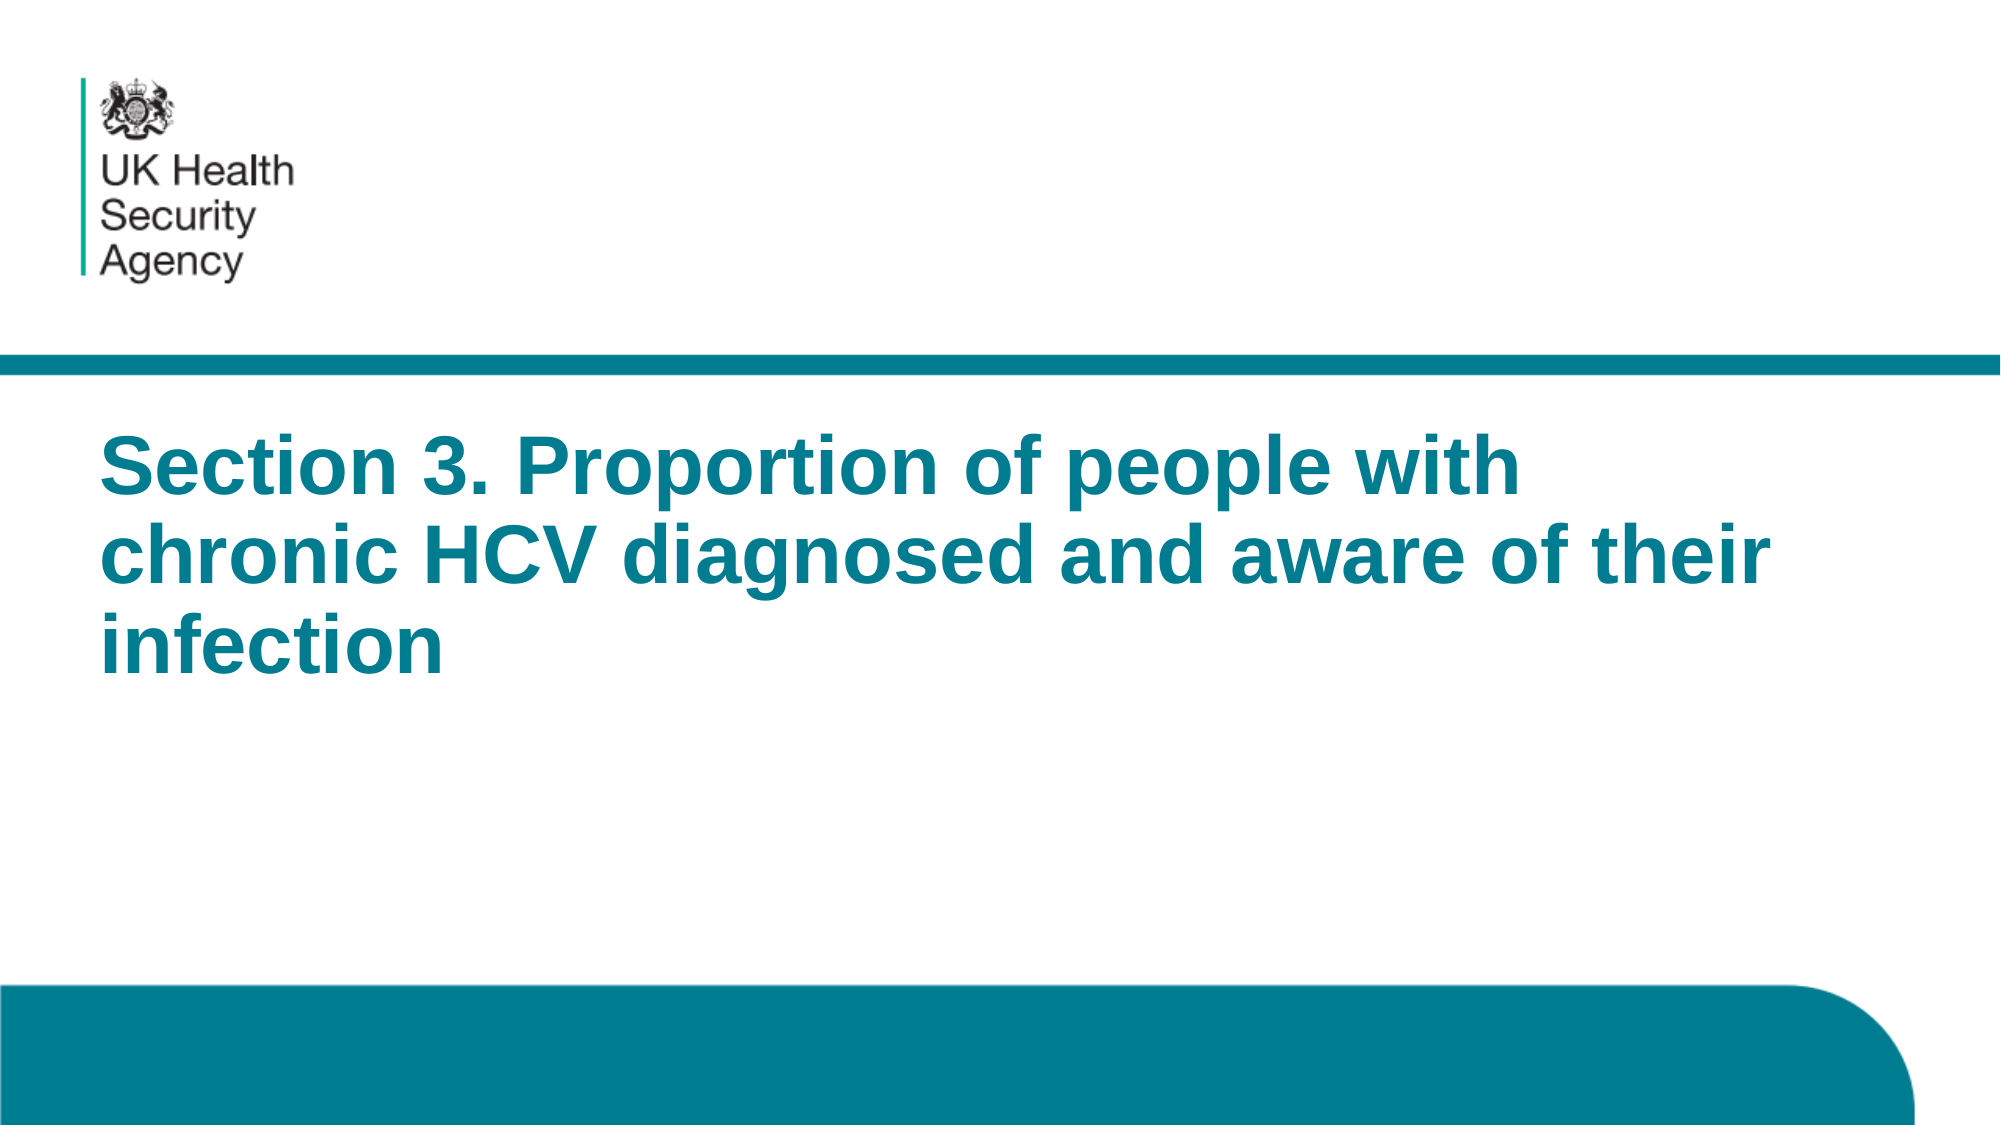

# Section 3. Proportion of people with chronic HCV diagnosed and aware of their infection